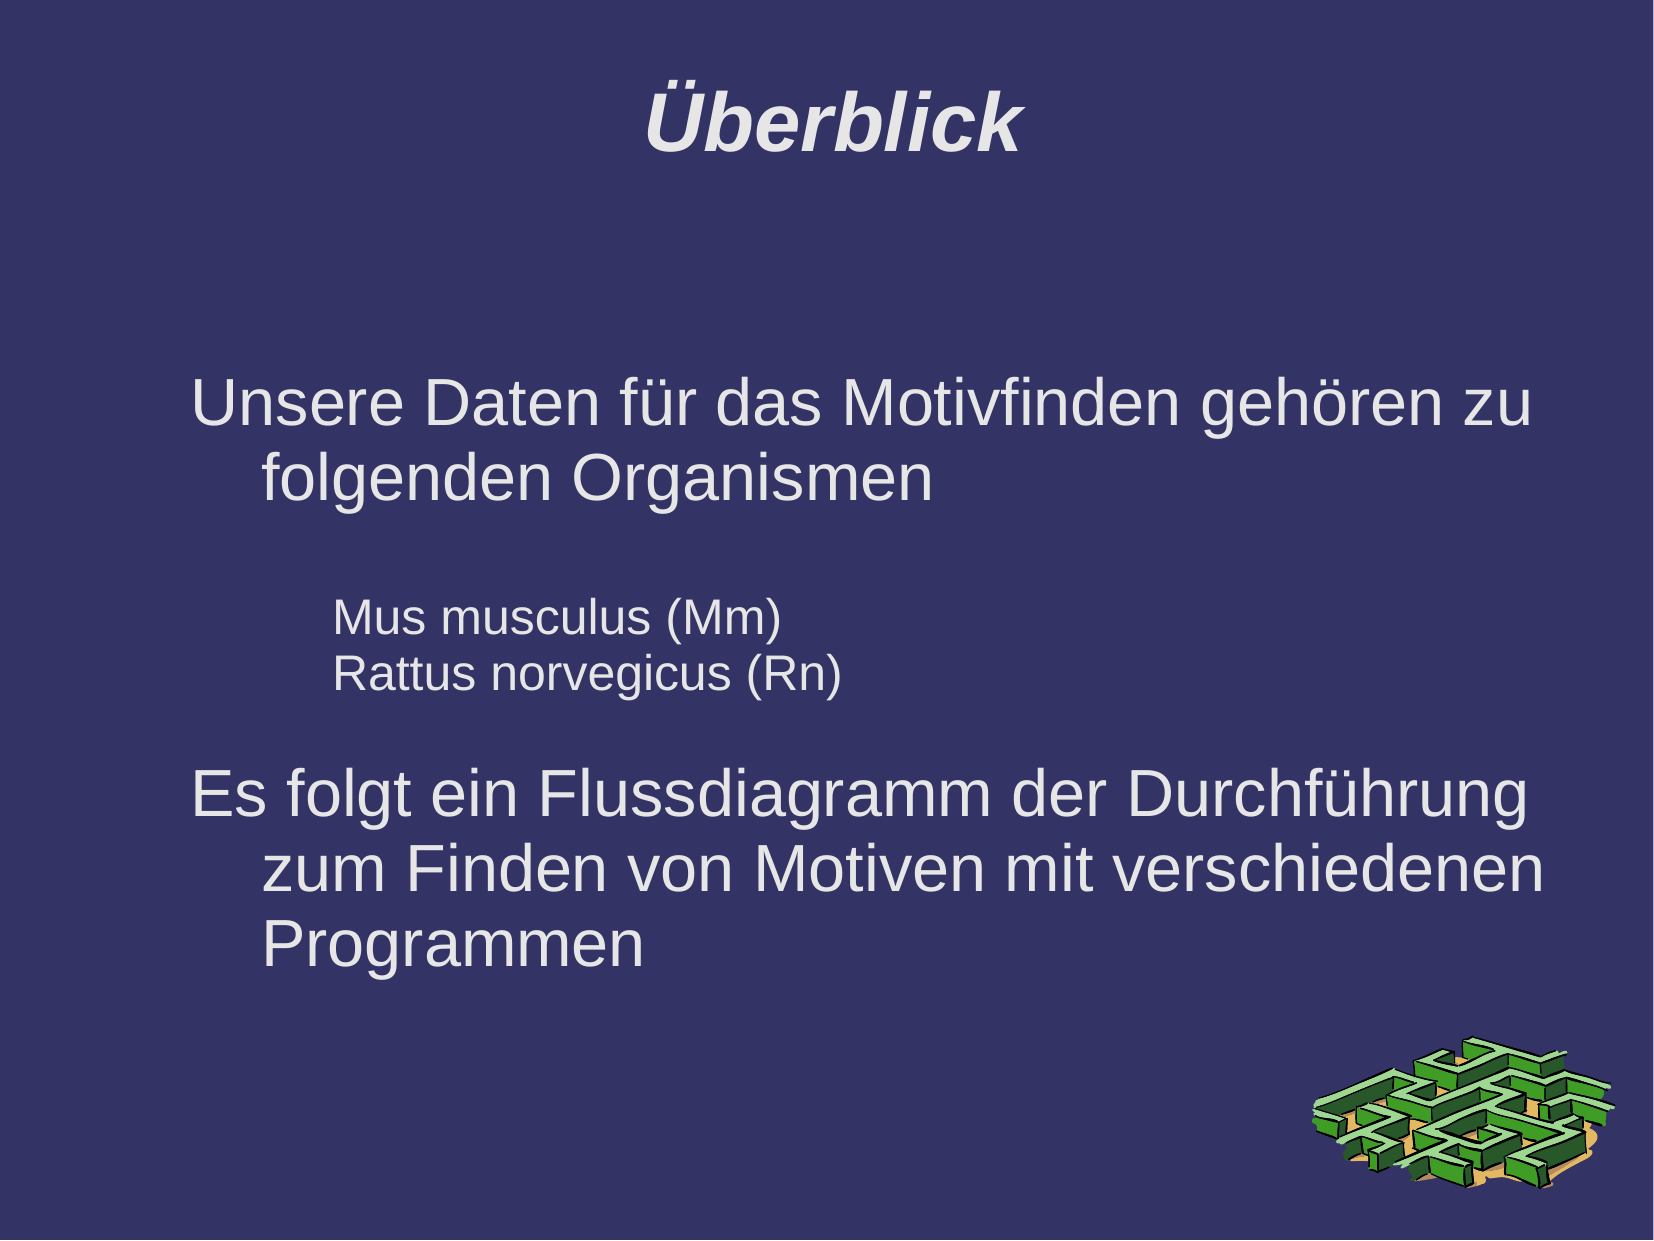

# Überblick
Unsere Daten für das Motivfinden gehören zu folgenden Organismen
Mus musculus (Mm)
Rattus norvegicus (Rn)
Es folgt ein Flussdiagramm der Durchführung zum Finden von Motiven mit verschiedenen Programmen